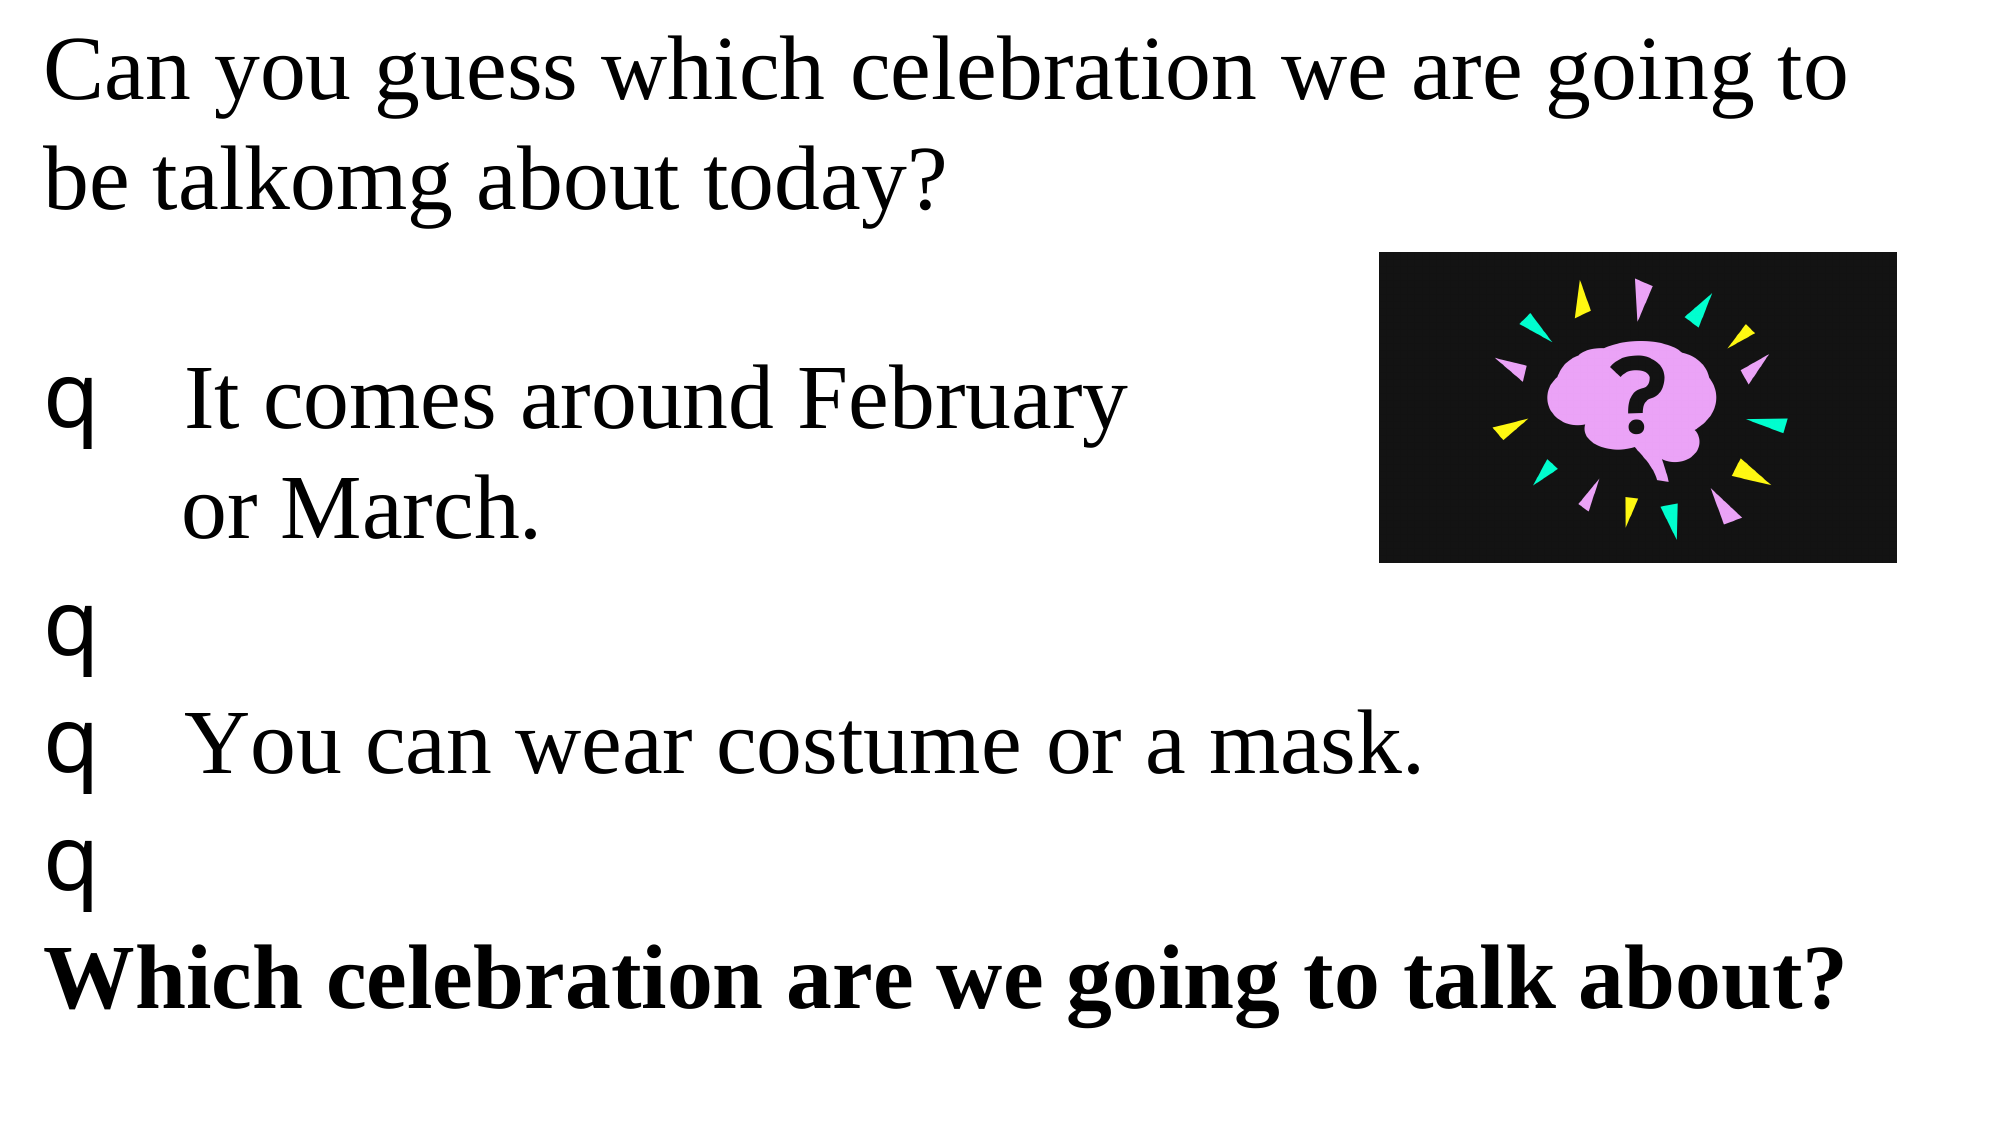

Can you guess which celebration we are going to be talkomg about today?
It comes around February
 or March.
You can wear costume or a mask.
Which celebration are we going to talk about?